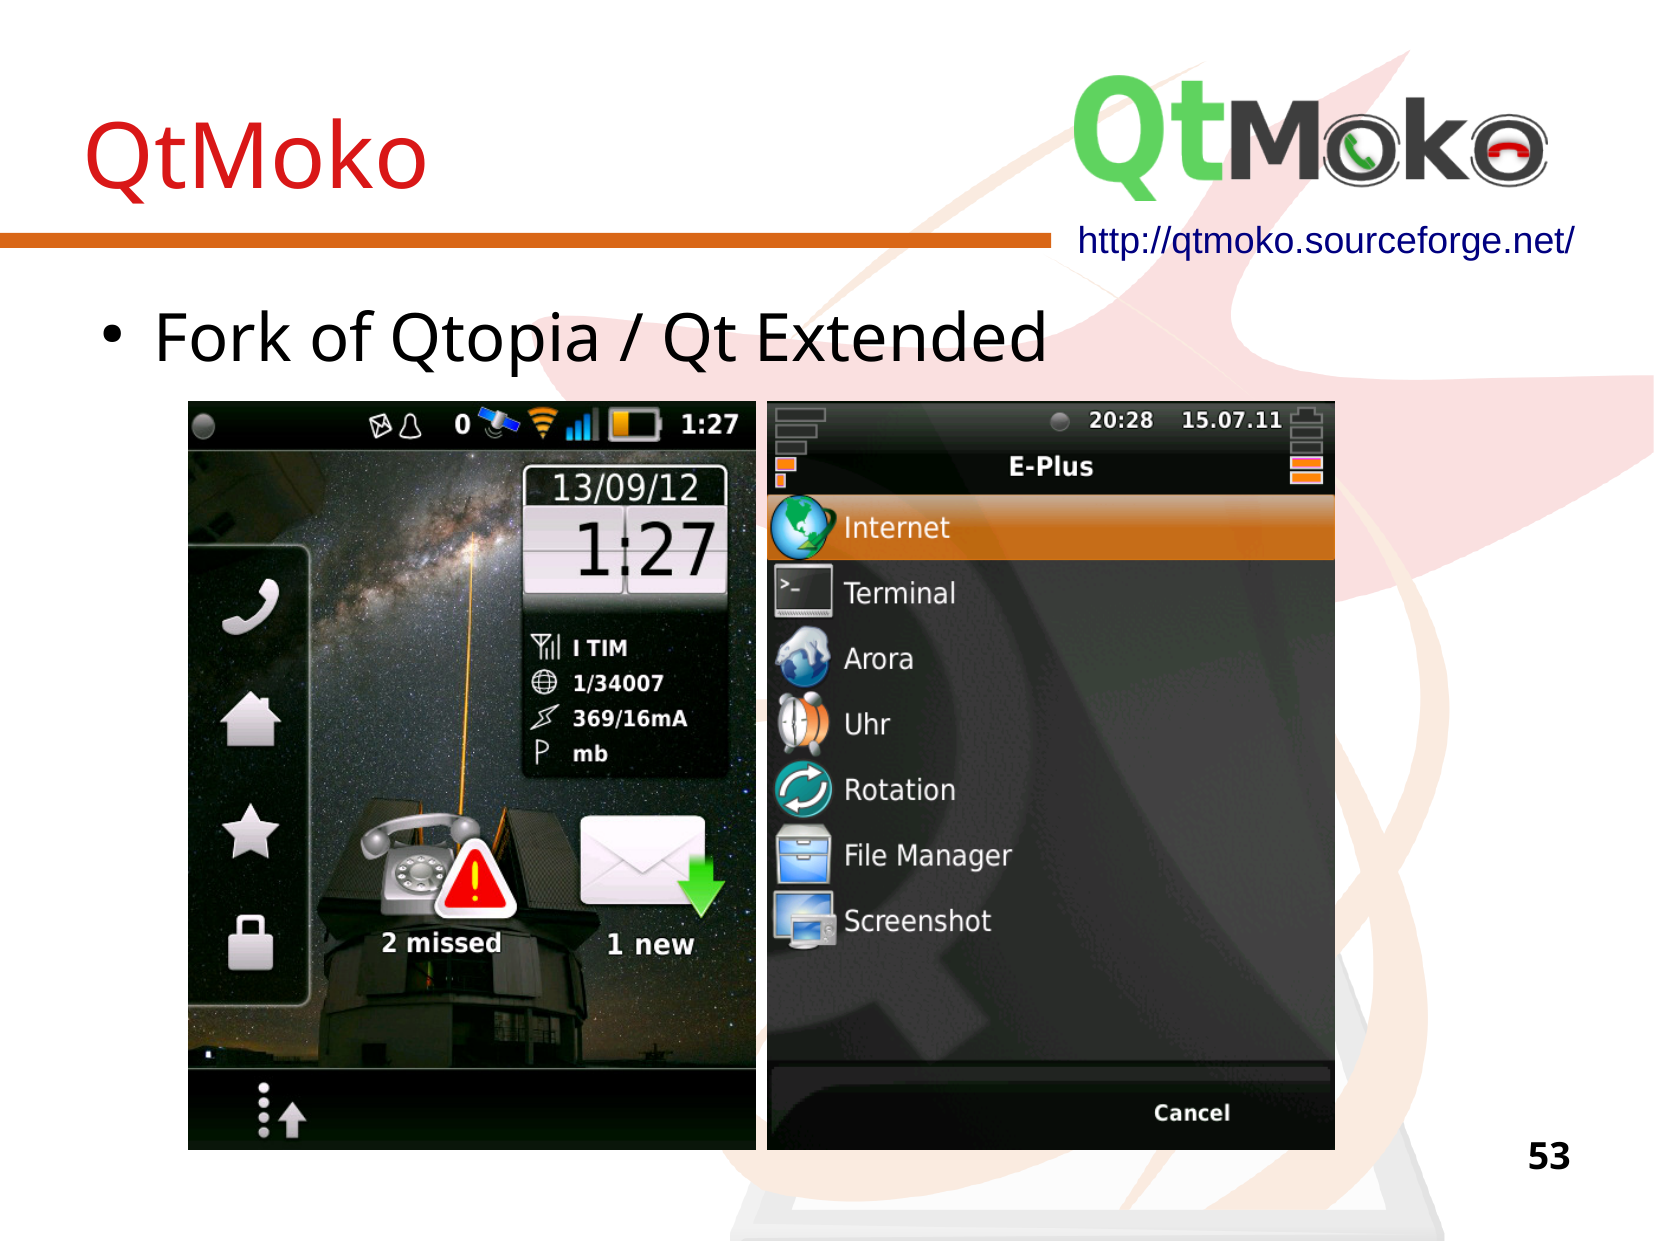

# QtMoko
http://qtmoko.sourceforge.net/
Fork of Qtopia / Qt Extended
53